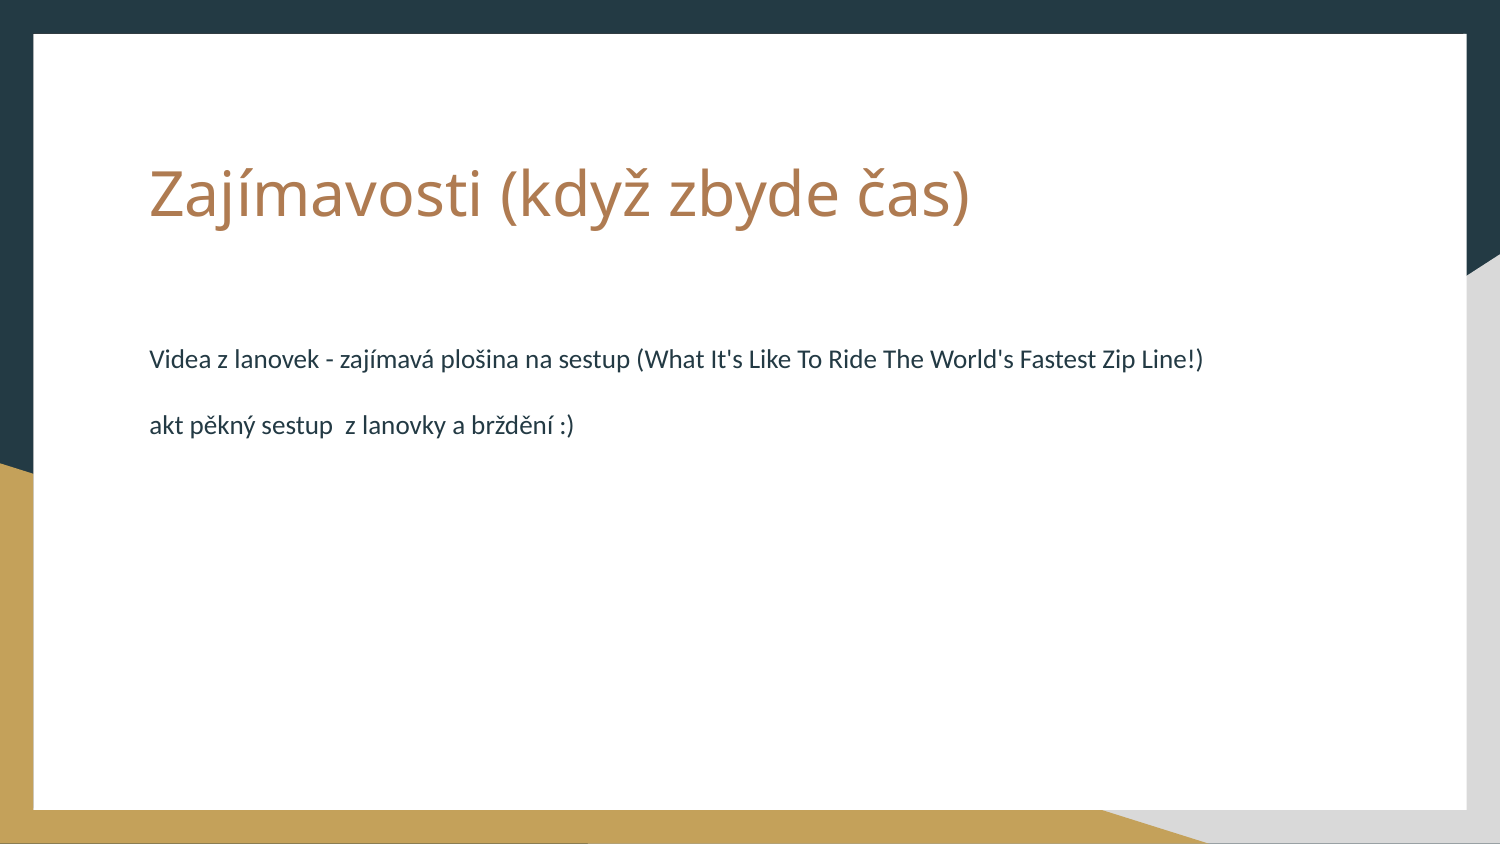

# Zajímavosti (když zbyde čas)
Videa z lanovek - zajímavá plošina na sestup (What It's Like To Ride The World's Fastest Zip Line!)
akt pěkný sestup z lanovky a brždění :)